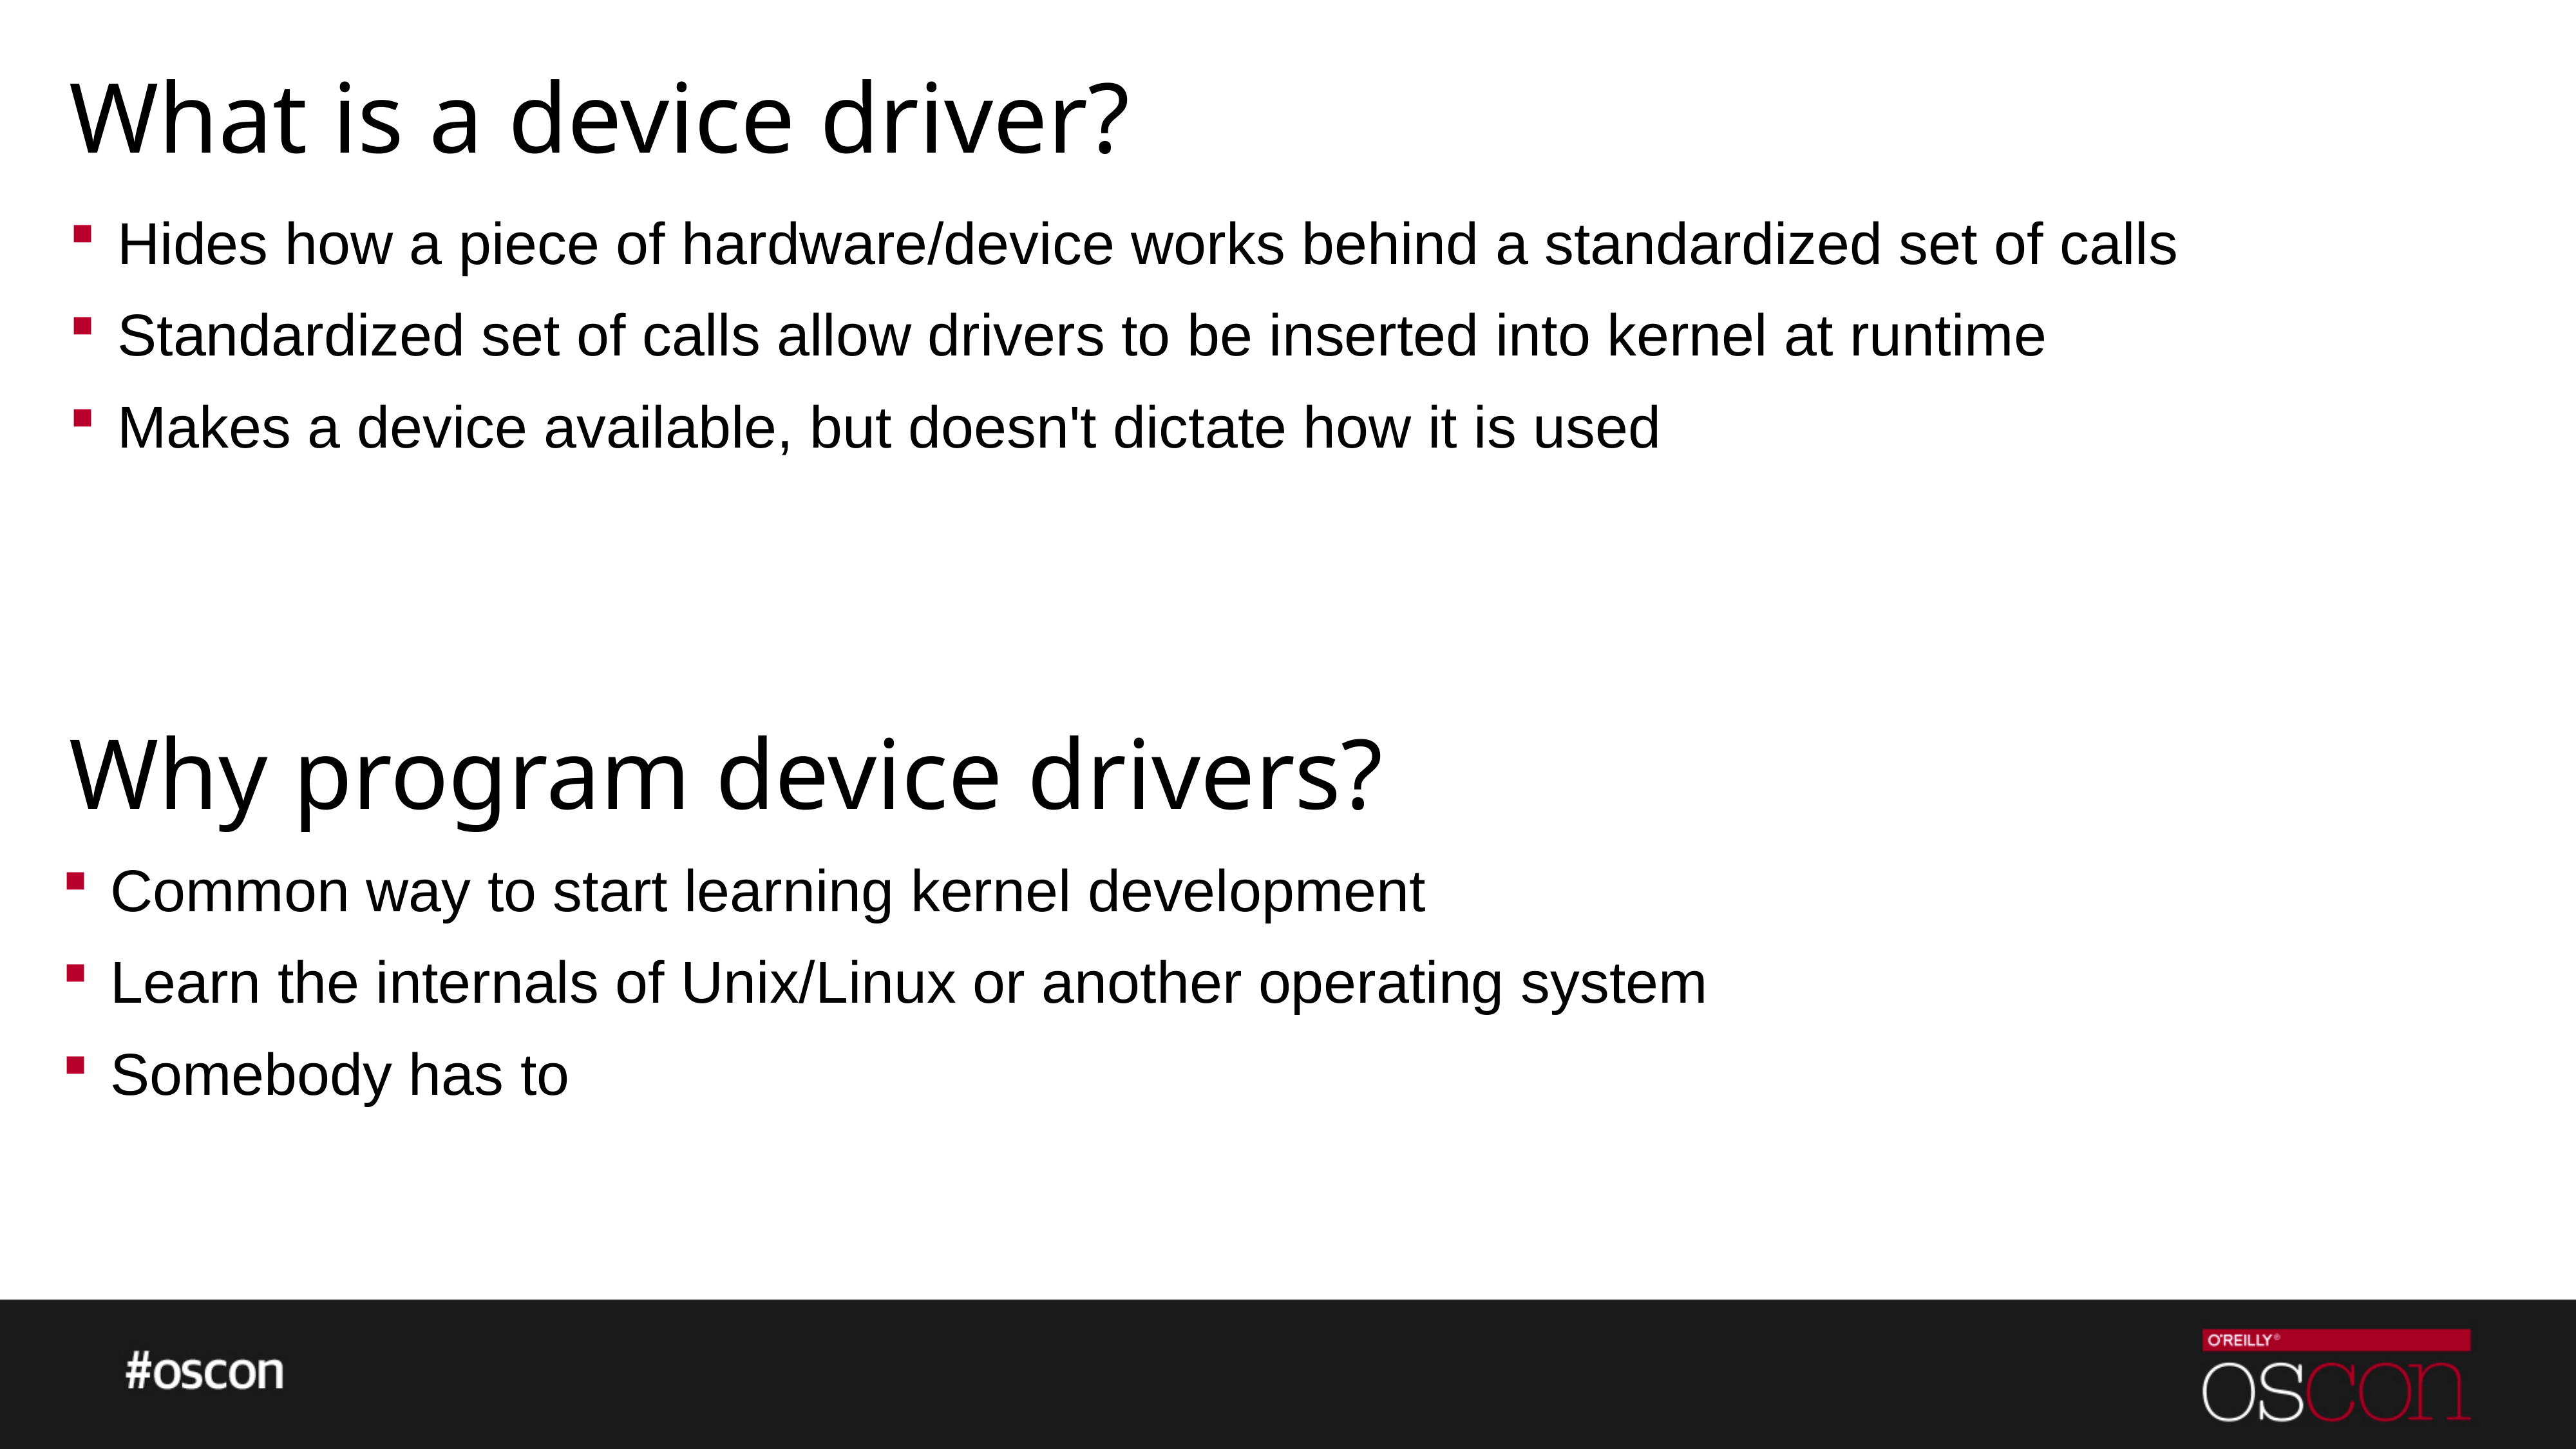

# What is a device driver?
Hides how a piece of hardware/device works behind a standardized set of calls
Standardized set of calls allow drivers to be inserted into kernel at runtime
Makes a device available, but doesn't dictate how it is used
Why program device drivers?
Common way to start learning kernel development
Learn the internals of Unix/Linux or another operating system
Somebody has to